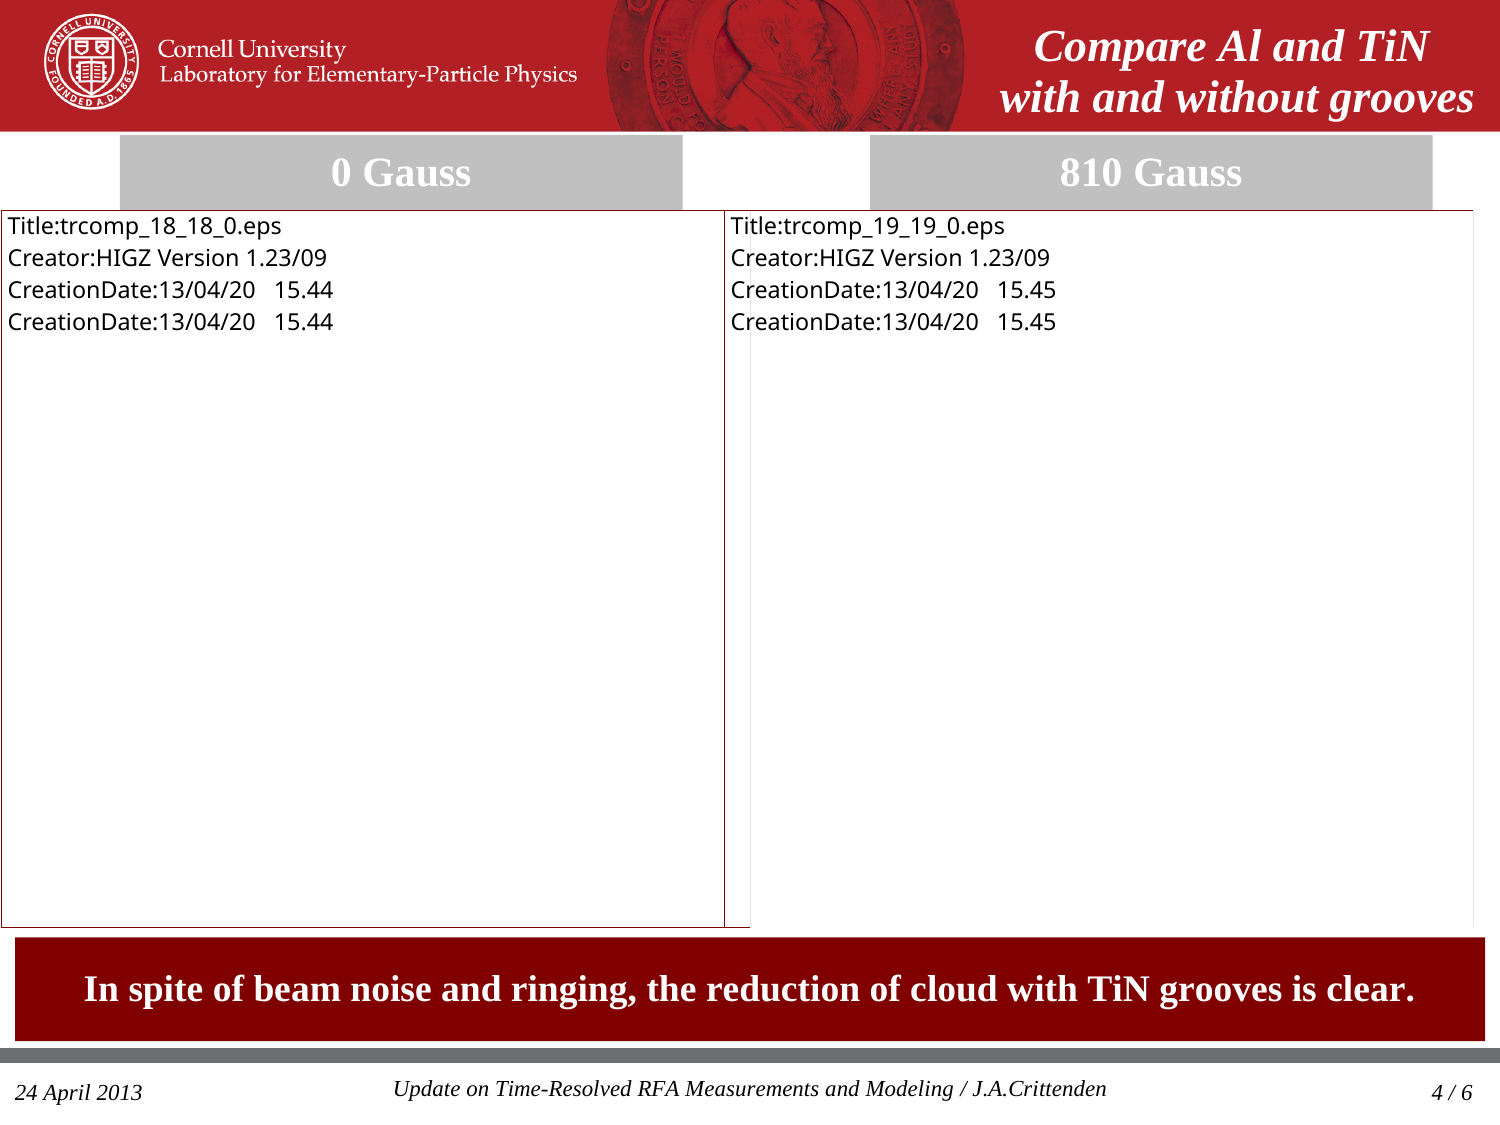

# Compare Al and TiN with and without grooves
0 Gauss
810 Gauss
In spite of beam noise and ringing, the reduction of cloud with TiN grooves is clear.